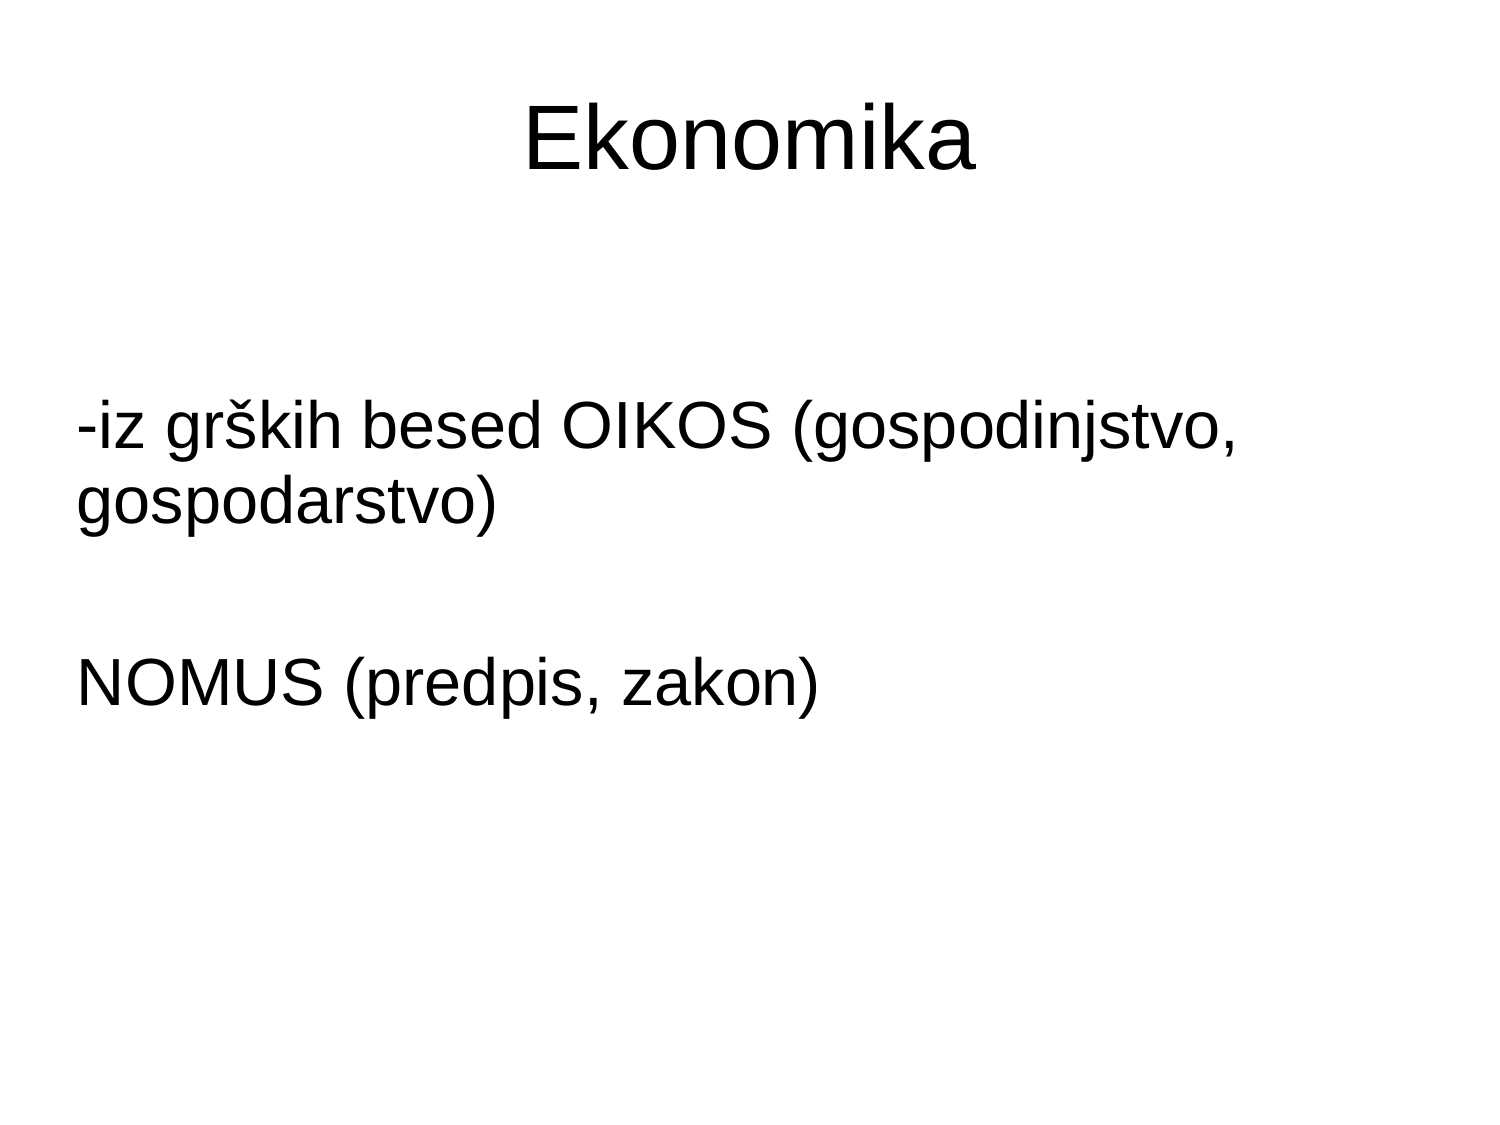

# Ekonomika
iz grških besed OIKOS (gospodinjstvo, gospodarstvo)
NOMUS (predpis, zakon)‏